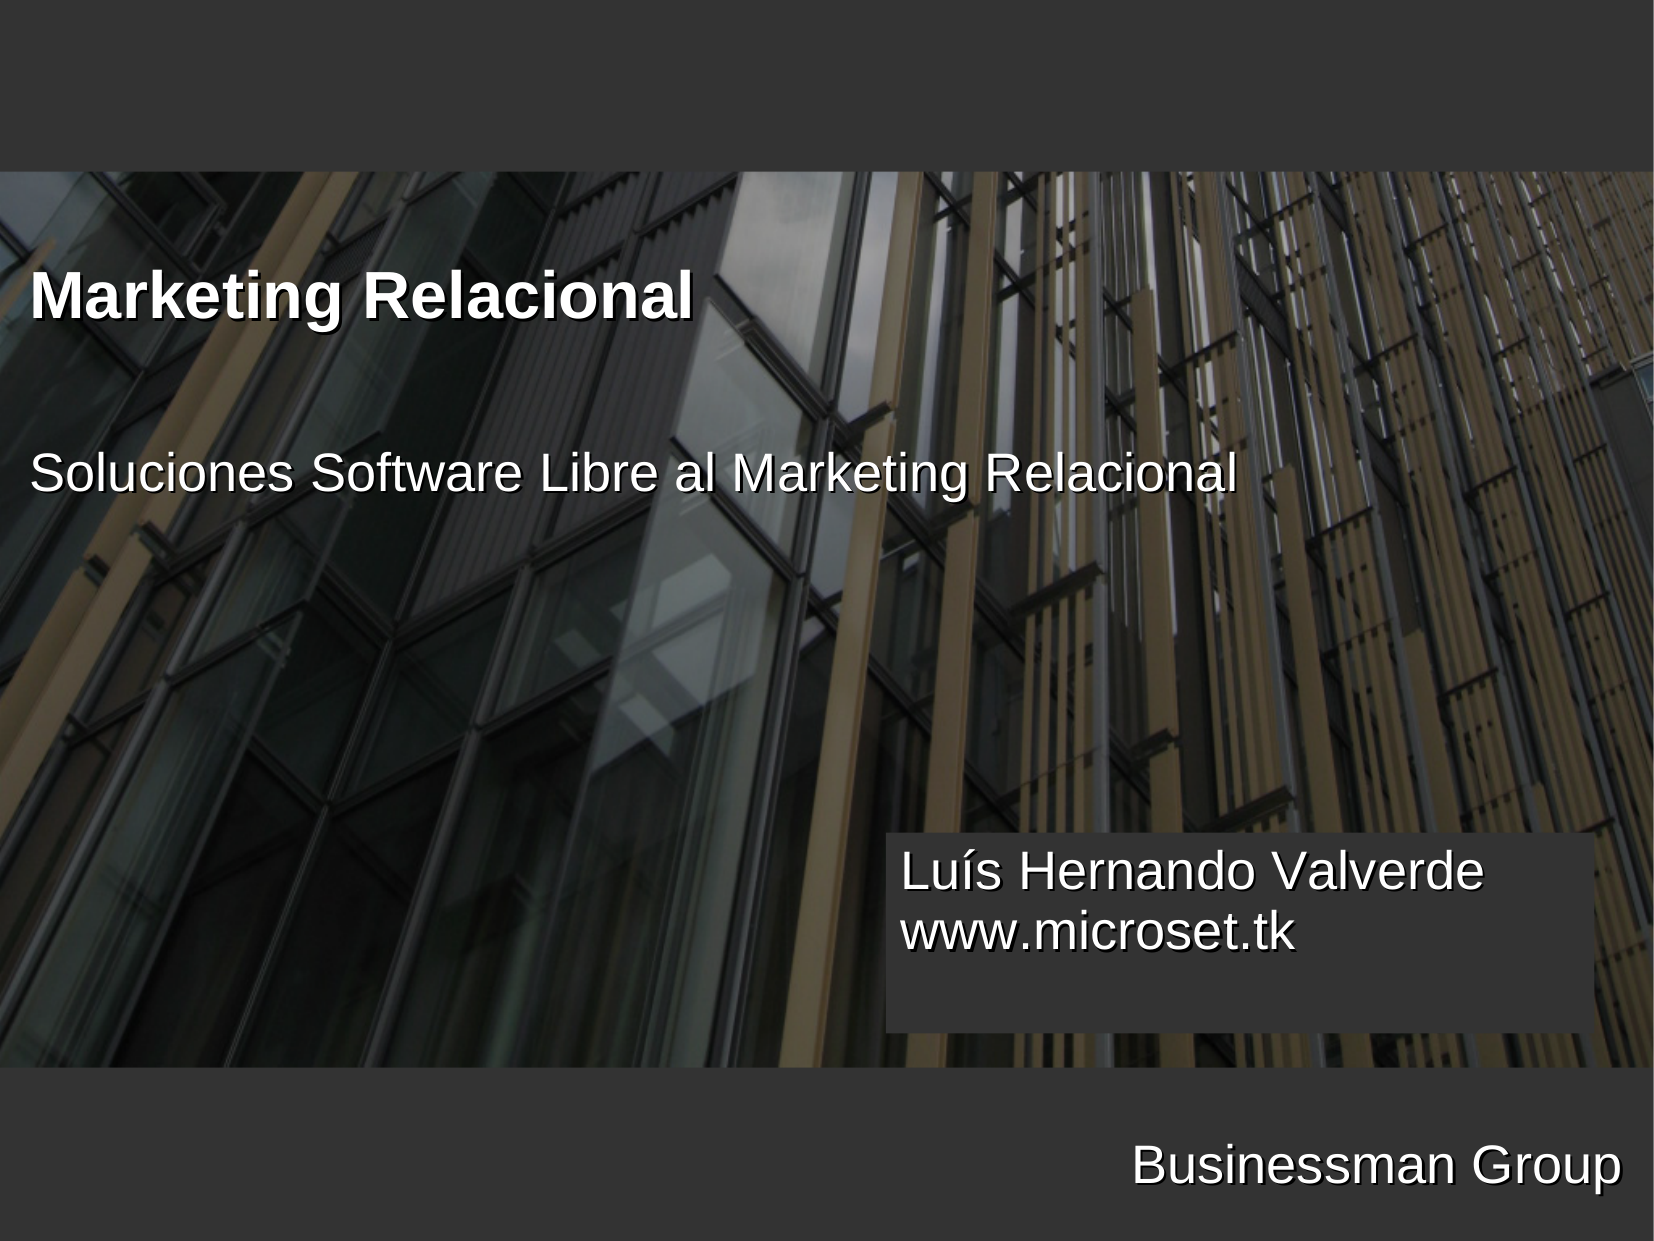

# Marketing Relacional
Soluciones Software Libre al Marketing Relacional
Luís Hernando Valverde
www.microset.tk
Businessman Group